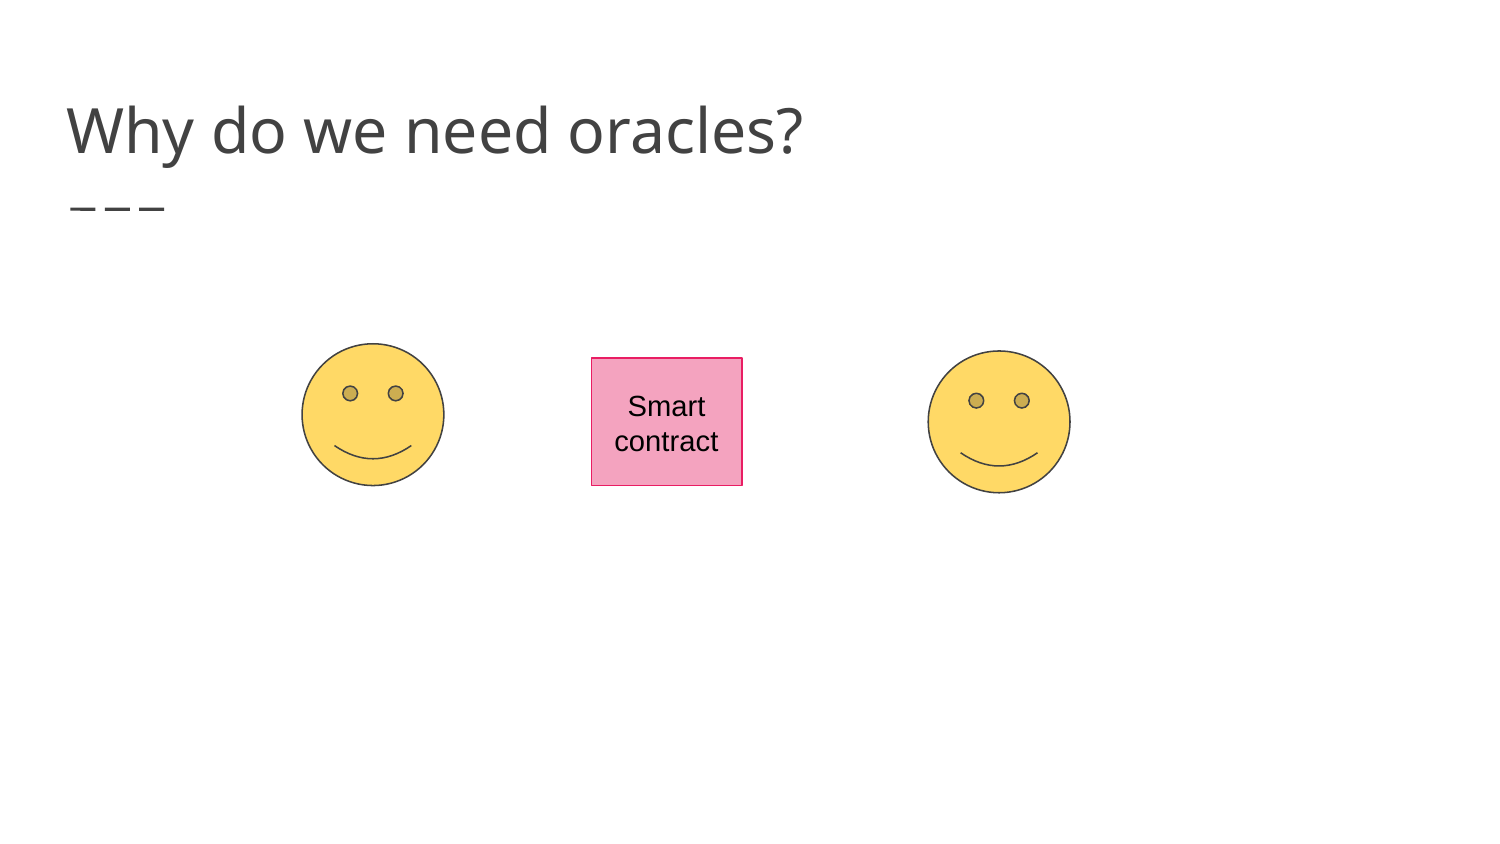

# Why do we need oracles?
Smart
contract